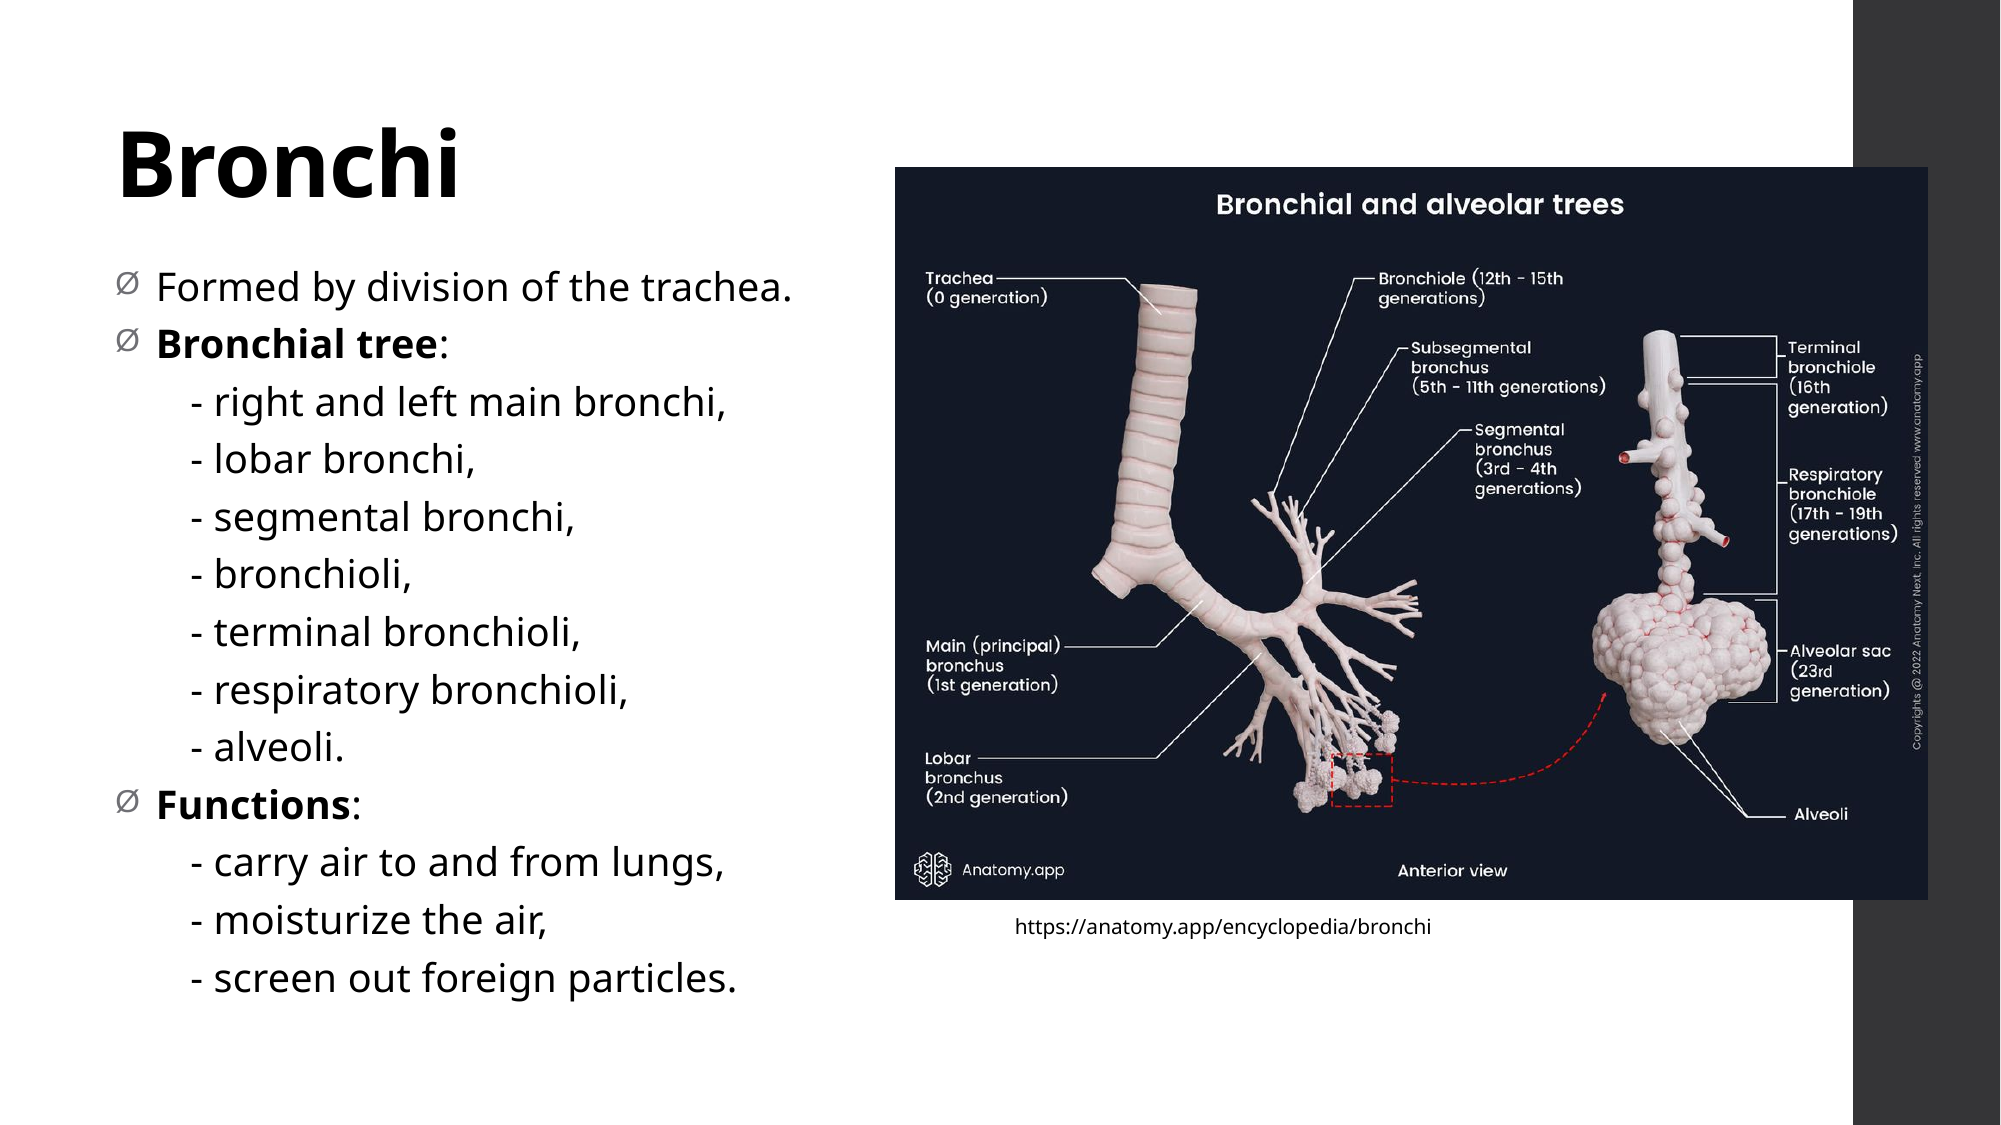

# Bronchi
 Formed by division of the trachea.
 Bronchial tree:
 	- right and left main bronchi,
 	- lobar bronchi,
 	- segmental bronchi,
 	- bronchioli,
 	- terminal bronchioli,
 	- respiratory bronchioli,
 	- alveoli.
 Functions:
 	- carry air to and from lungs,
 	- moisturize the air,
 	- screen out foreign particles.
https://anatomy.app/encyclopedia/bronchi